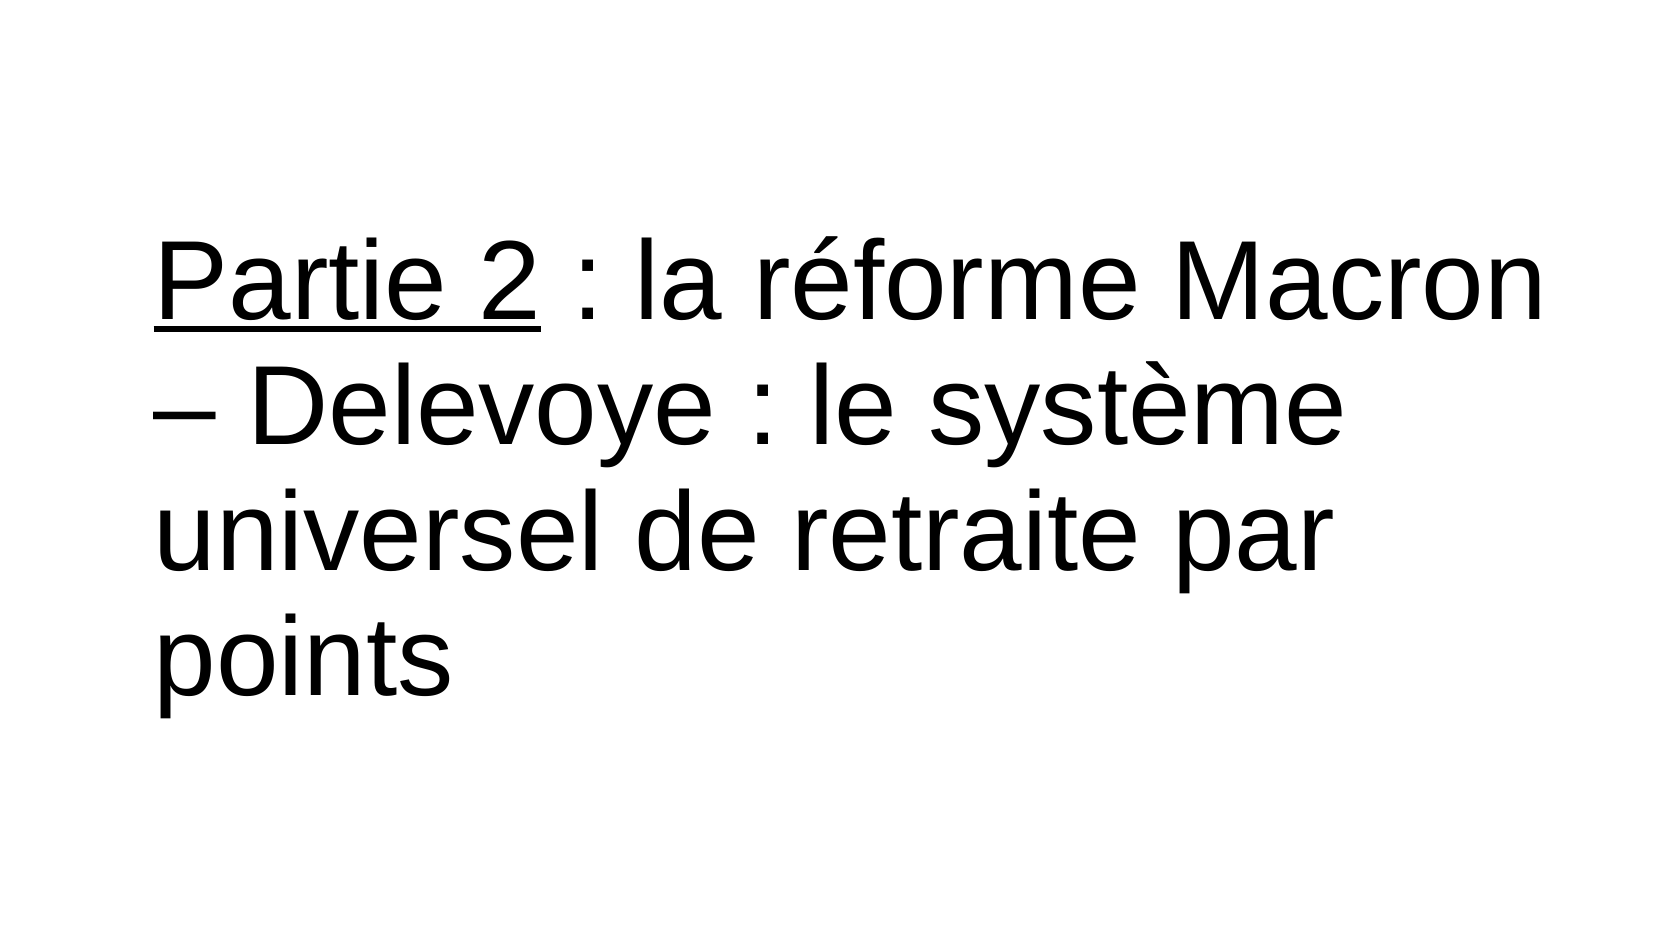

# Partie 2 : la réforme Macron – Delevoye : le système universel de retraite par points